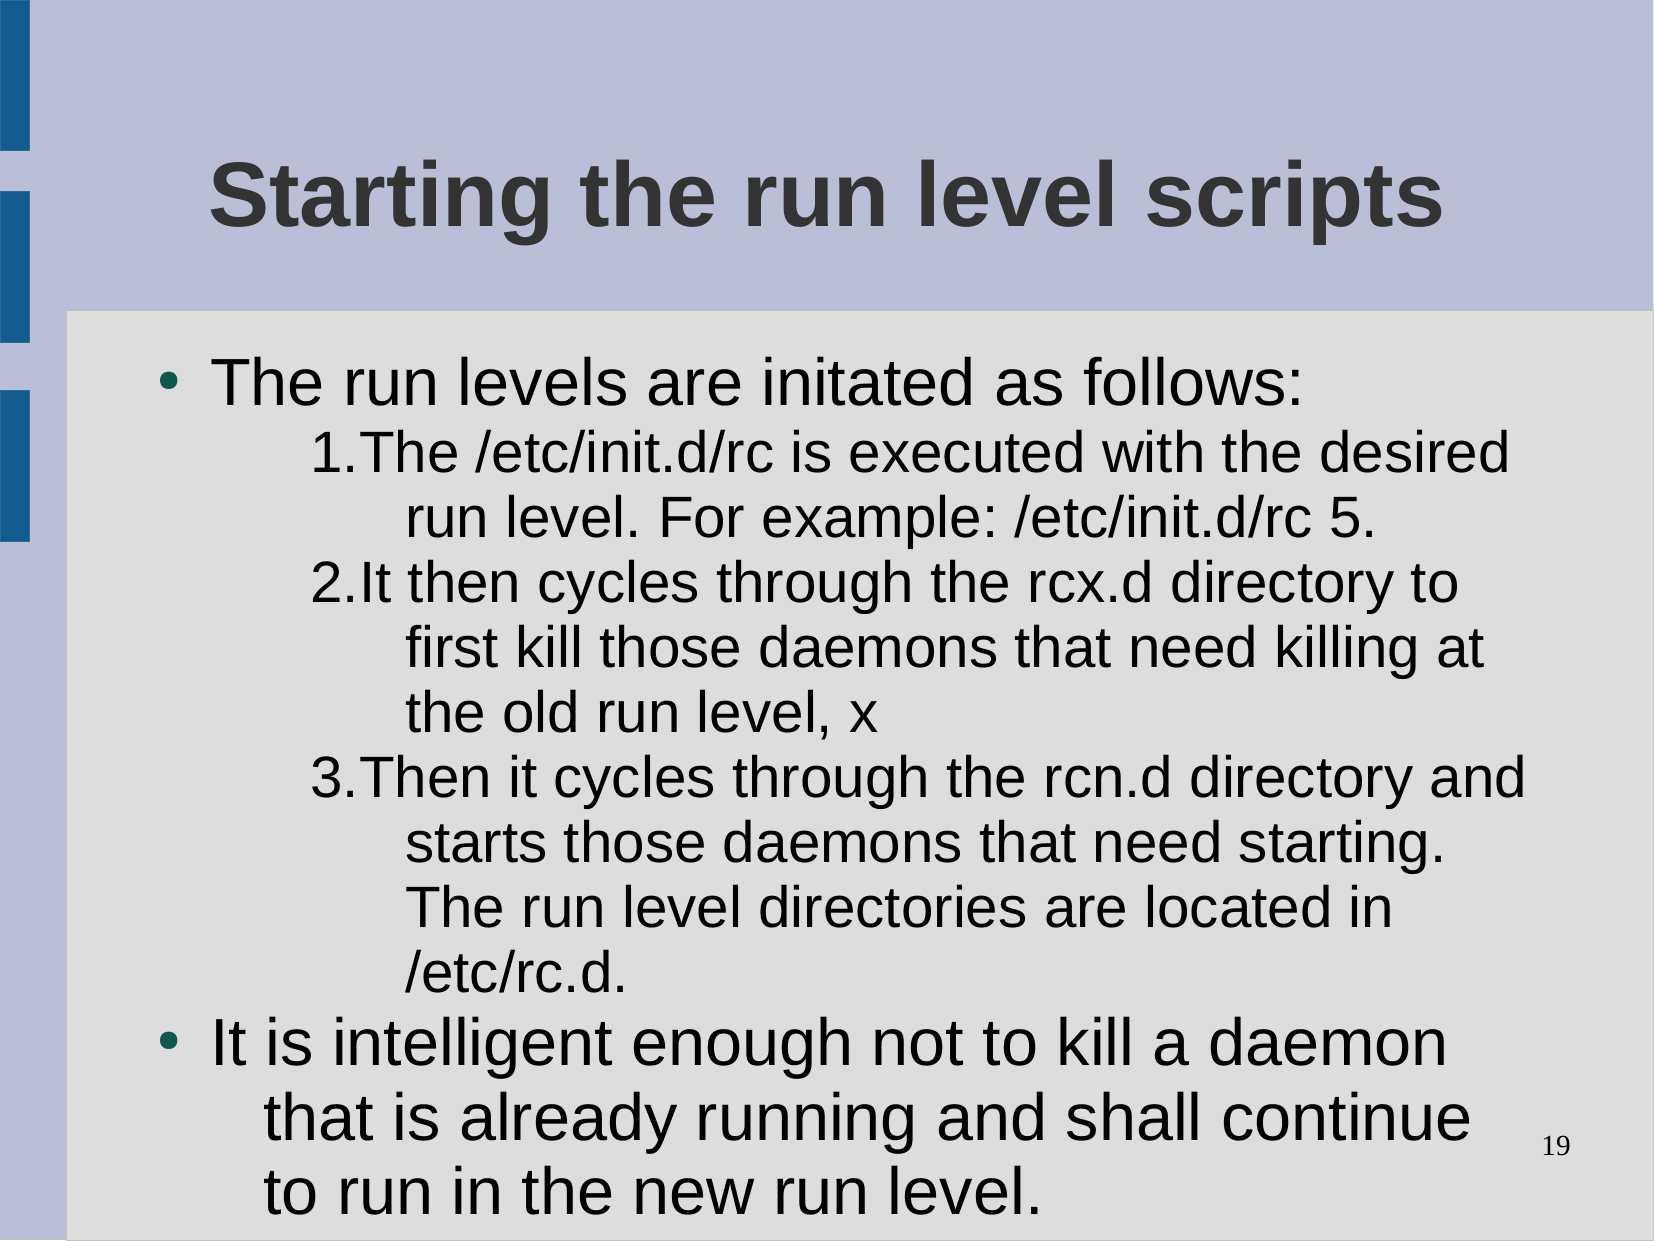

# Starting the run level scripts
The run levels are initated as follows:
The /etc/init.d/rc is executed with the desired run level. For example: /etc/init.d/rc 5.
It then cycles through the rcx.d directory to first kill those daemons that need killing at the old run level, x
Then it cycles through the rcn.d directory and starts those daemons that need starting. The run level directories are located in /etc/rc.d.
It is intelligent enough not to kill a daemon that is already running and shall continue to run in the new run level.
19